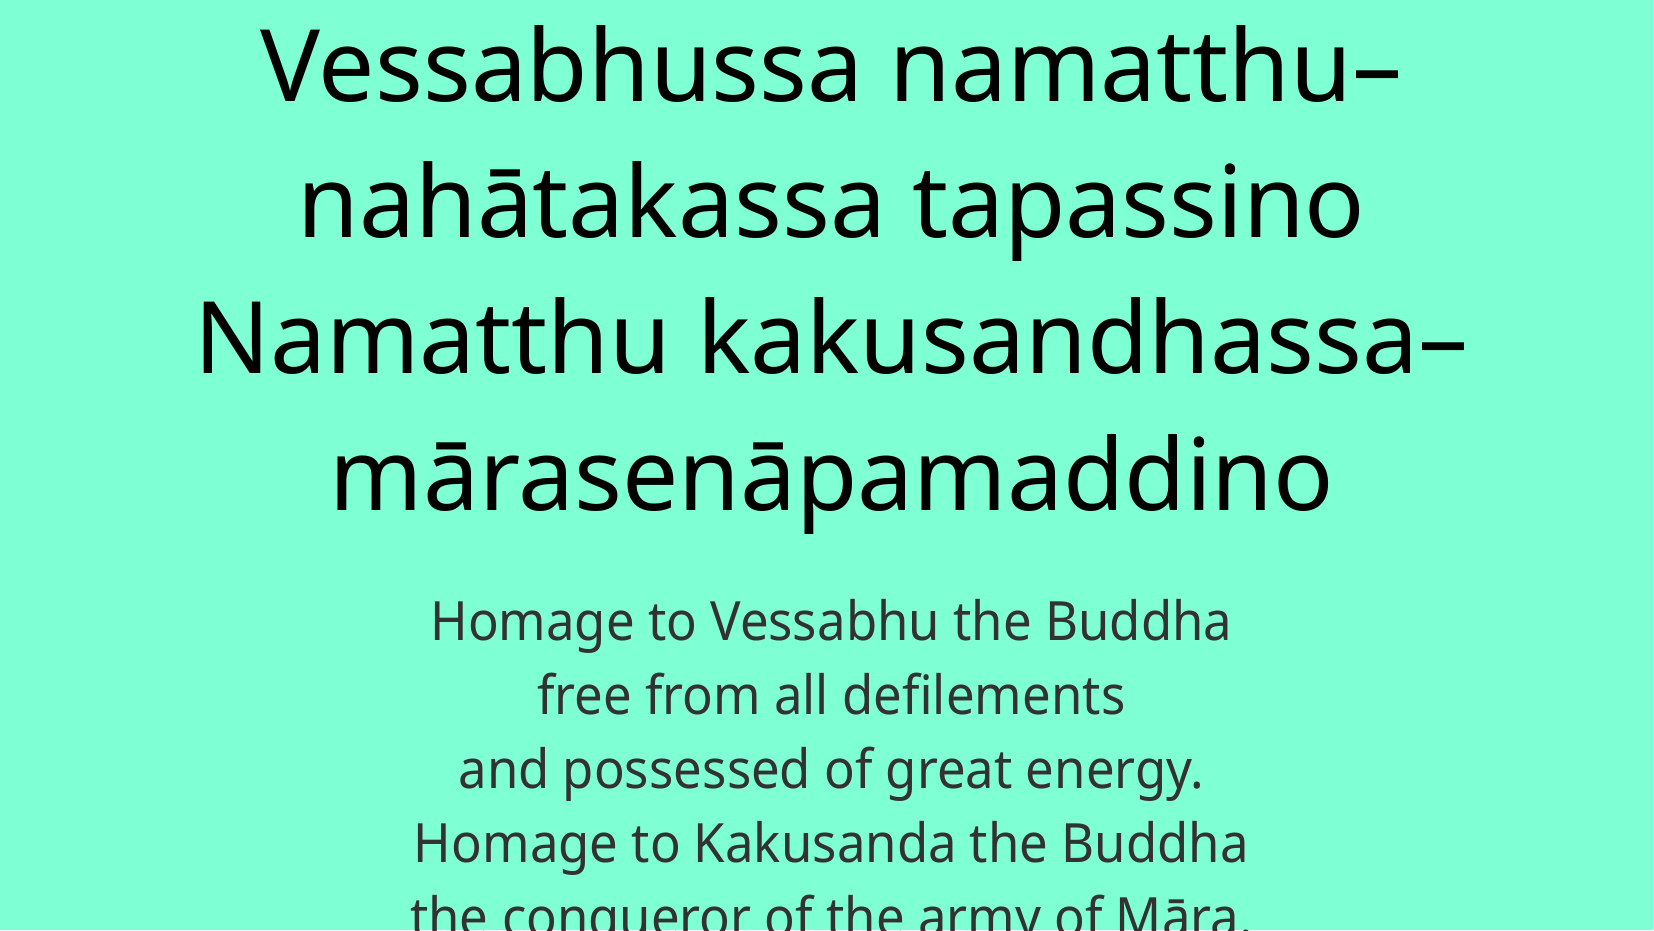

# Vessabhussa namatthu–
nahātakassa tapassino
Namatthu kakusandhassa–
mārasenāpamaddino
Homage to Vessabhu the Buddha
free from all defilements
and possessed of great energy.
Homage to Kakusanda the Buddha
the conqueror of the army of Māra.